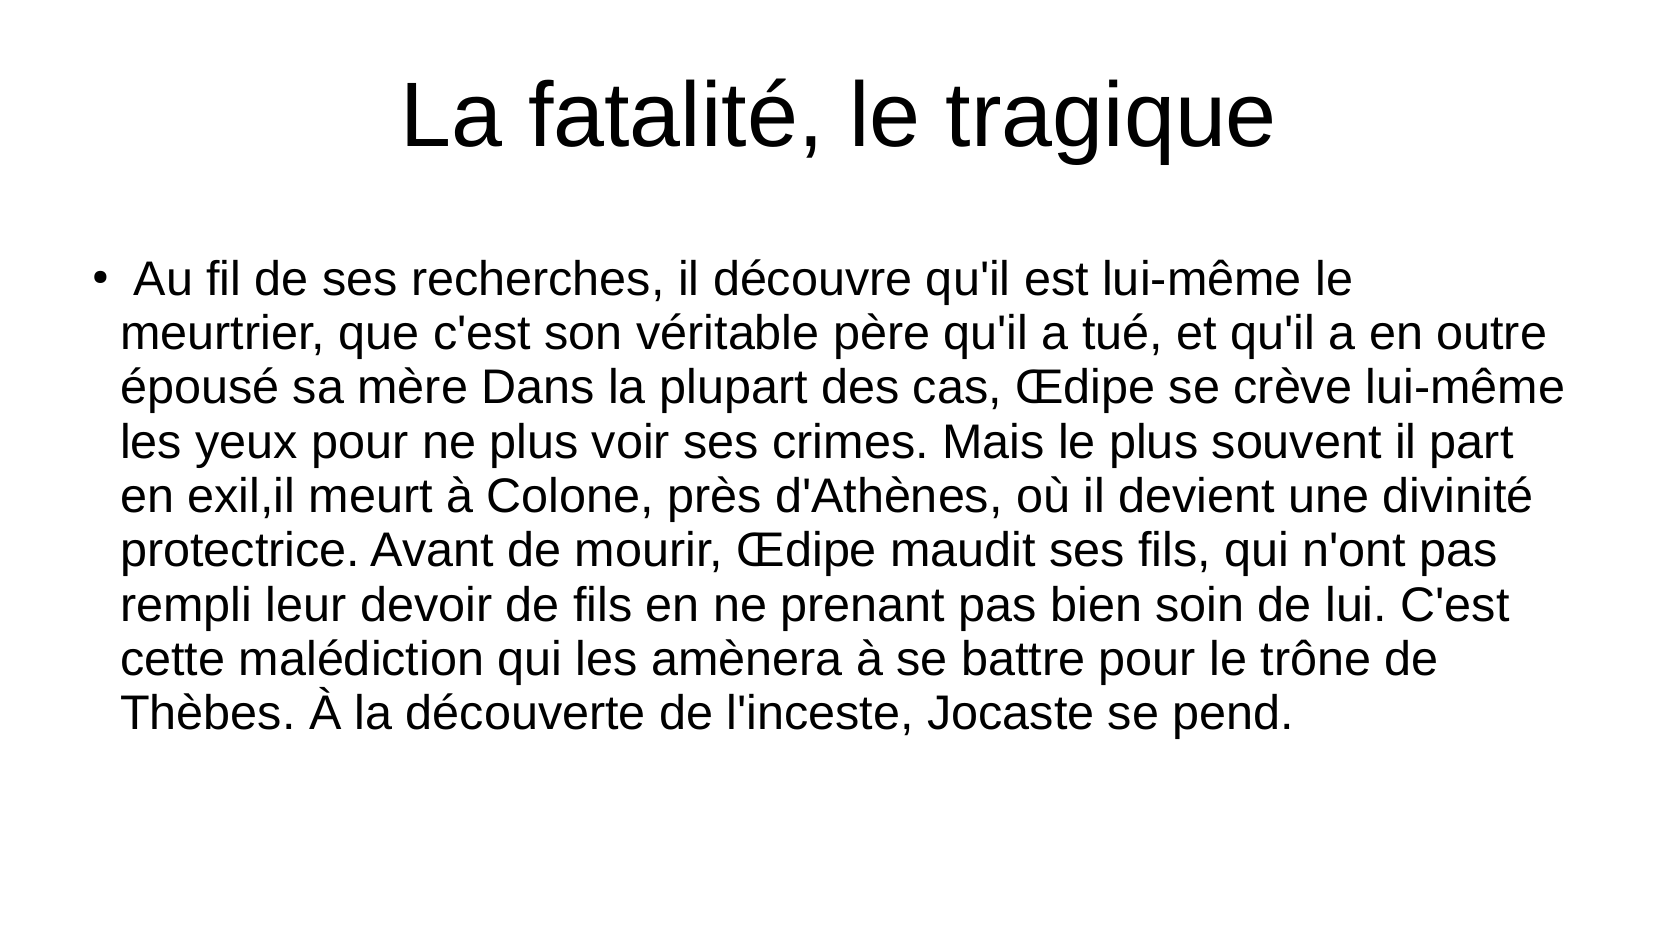

# La fatalité, le tragique
 Au fil de ses recherches, il découvre qu'il est lui-même le meurtrier, que c'est son véritable père qu'il a tué, et qu'il a en outre épousé sa mère Dans la plupart des cas, Œdipe se crève lui-même les yeux pour ne plus voir ses crimes. Mais le plus souvent il part en exil,il meurt à Colone, près d'Athènes, où il devient une divinité protectrice. Avant de mourir, Œdipe maudit ses fils, qui n'ont pas rempli leur devoir de fils en ne prenant pas bien soin de lui. C'est cette malédiction qui les amènera à se battre pour le trône de Thèbes. À la découverte de l'inceste, Jocaste se pend.